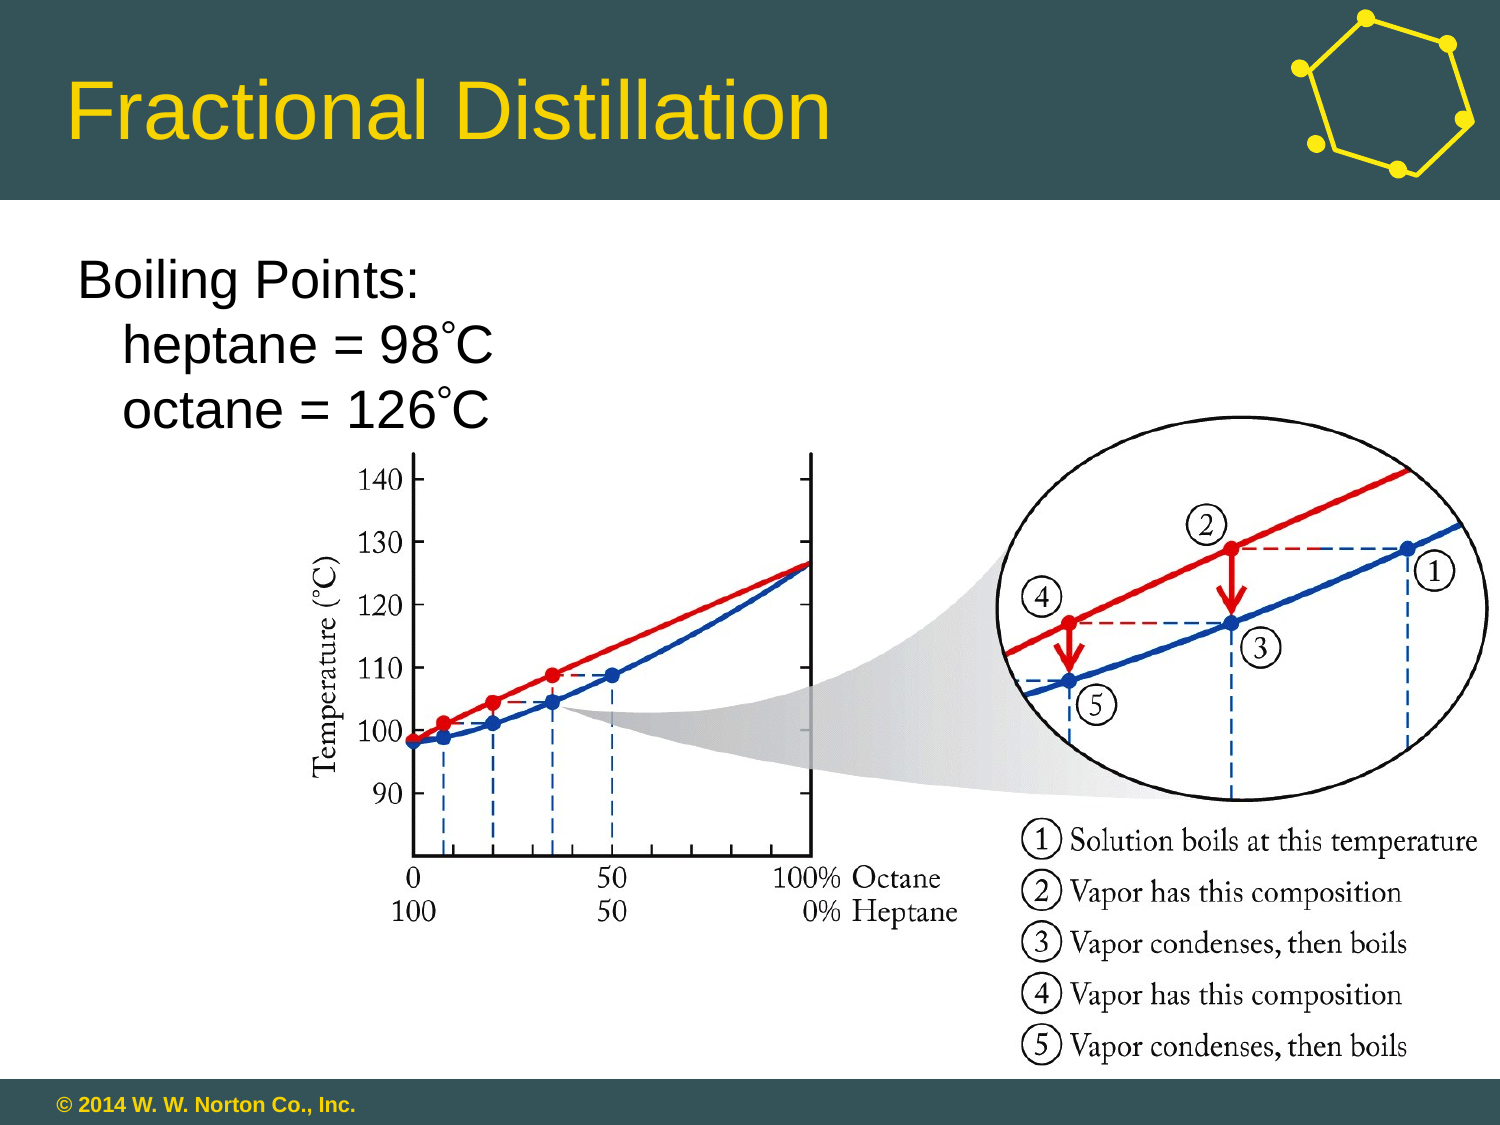

# Fractional Distillation
Boiling Points:
 heptane = 98C
 octane = 126C